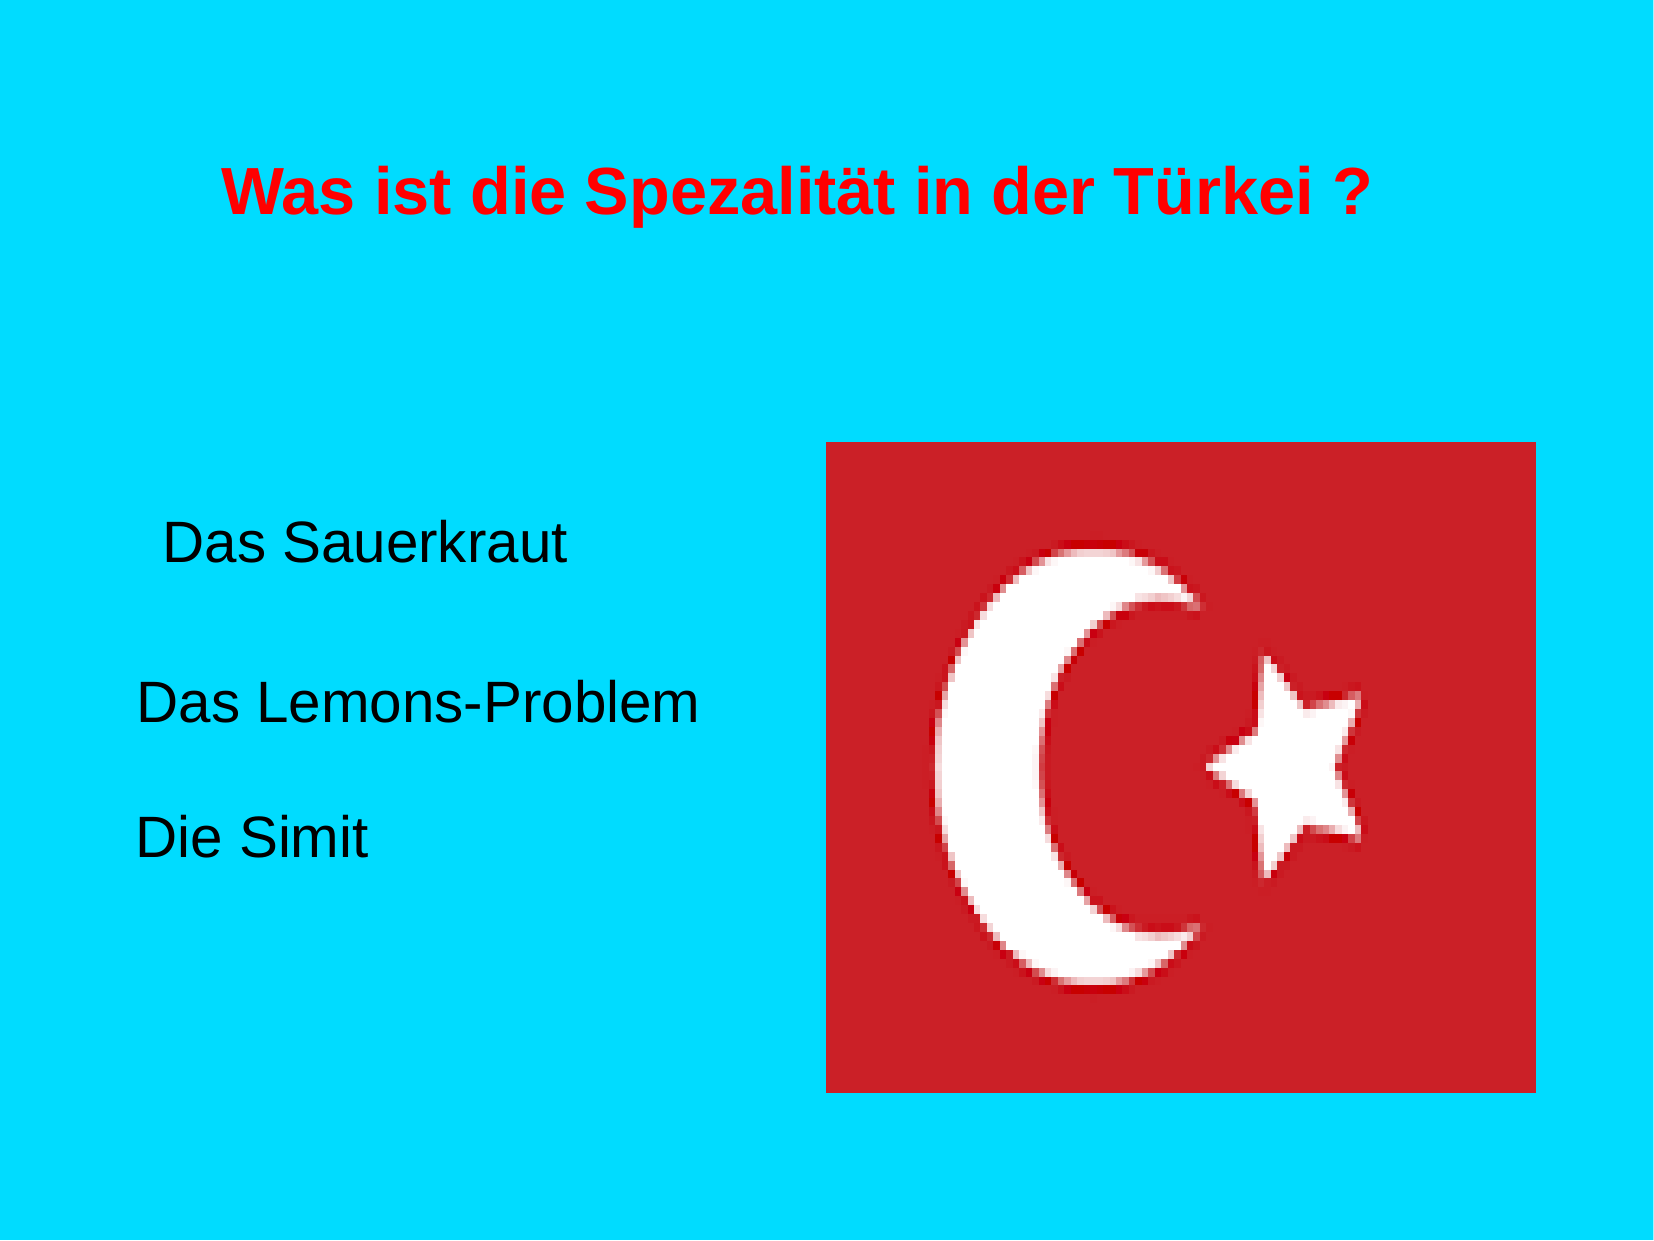

Was ist die Spezalität in der Türkei ?
Das Sauerkraut
Das Lemons-Problem
Die Simit